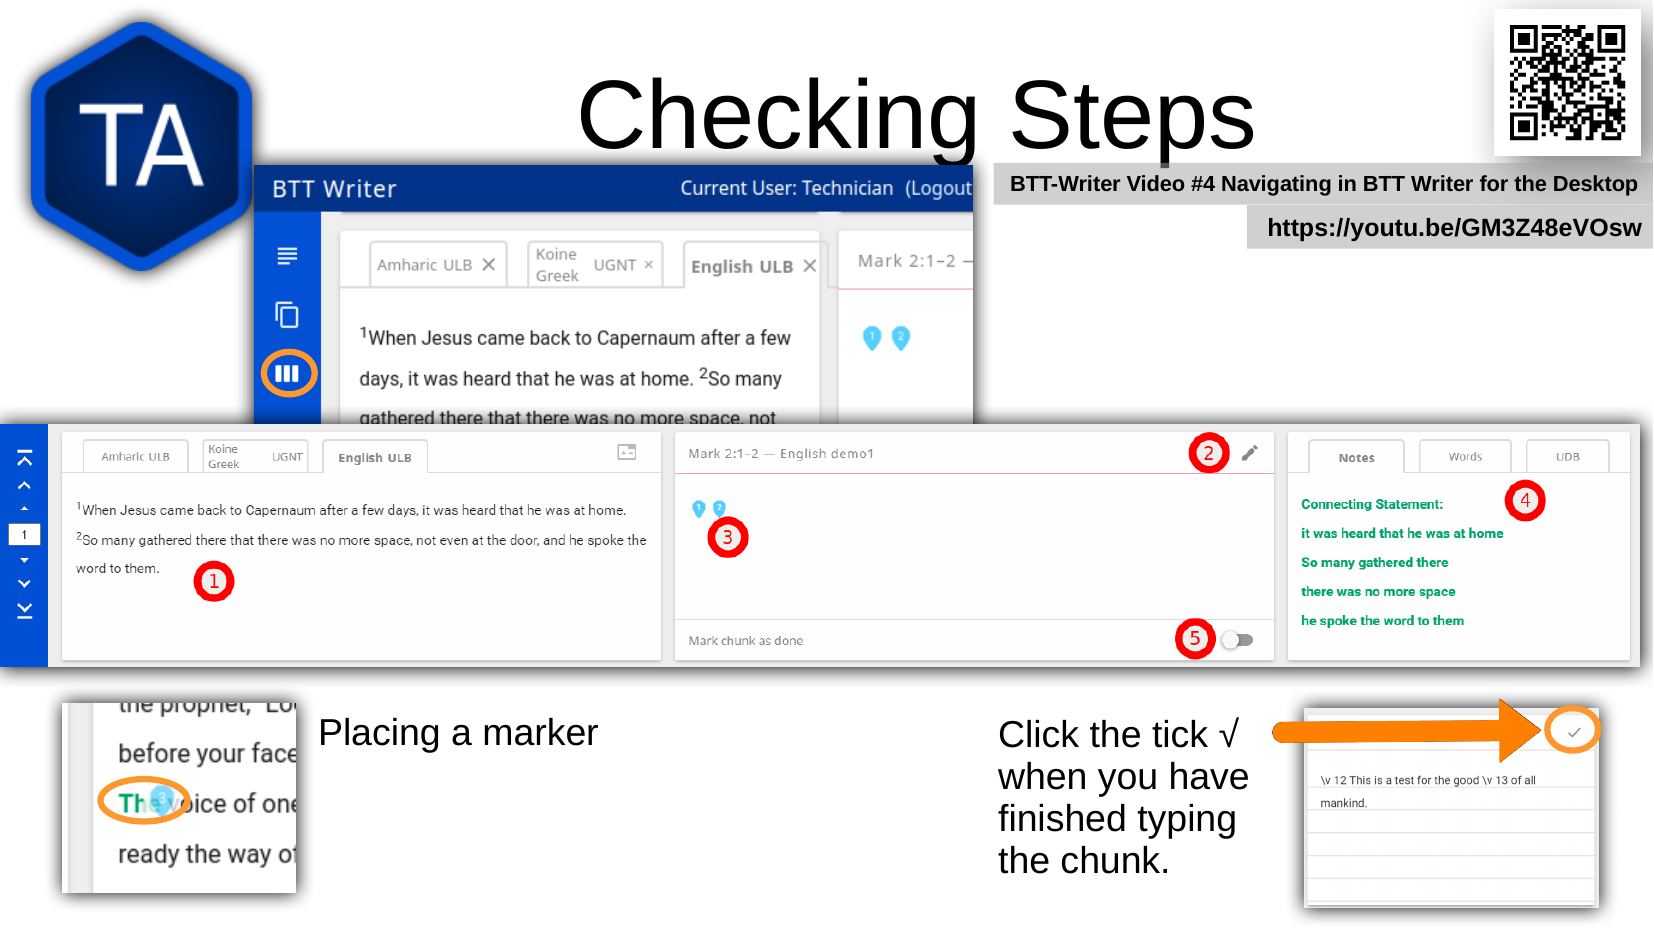

# Checking Steps
BTT-Writer Video #4 Navigating in BTT Writer for the Desktop
https://youtu.be/GM3Z48eVOsw
Placing a marker
Click the tick √ when you have finished typing the chunk.